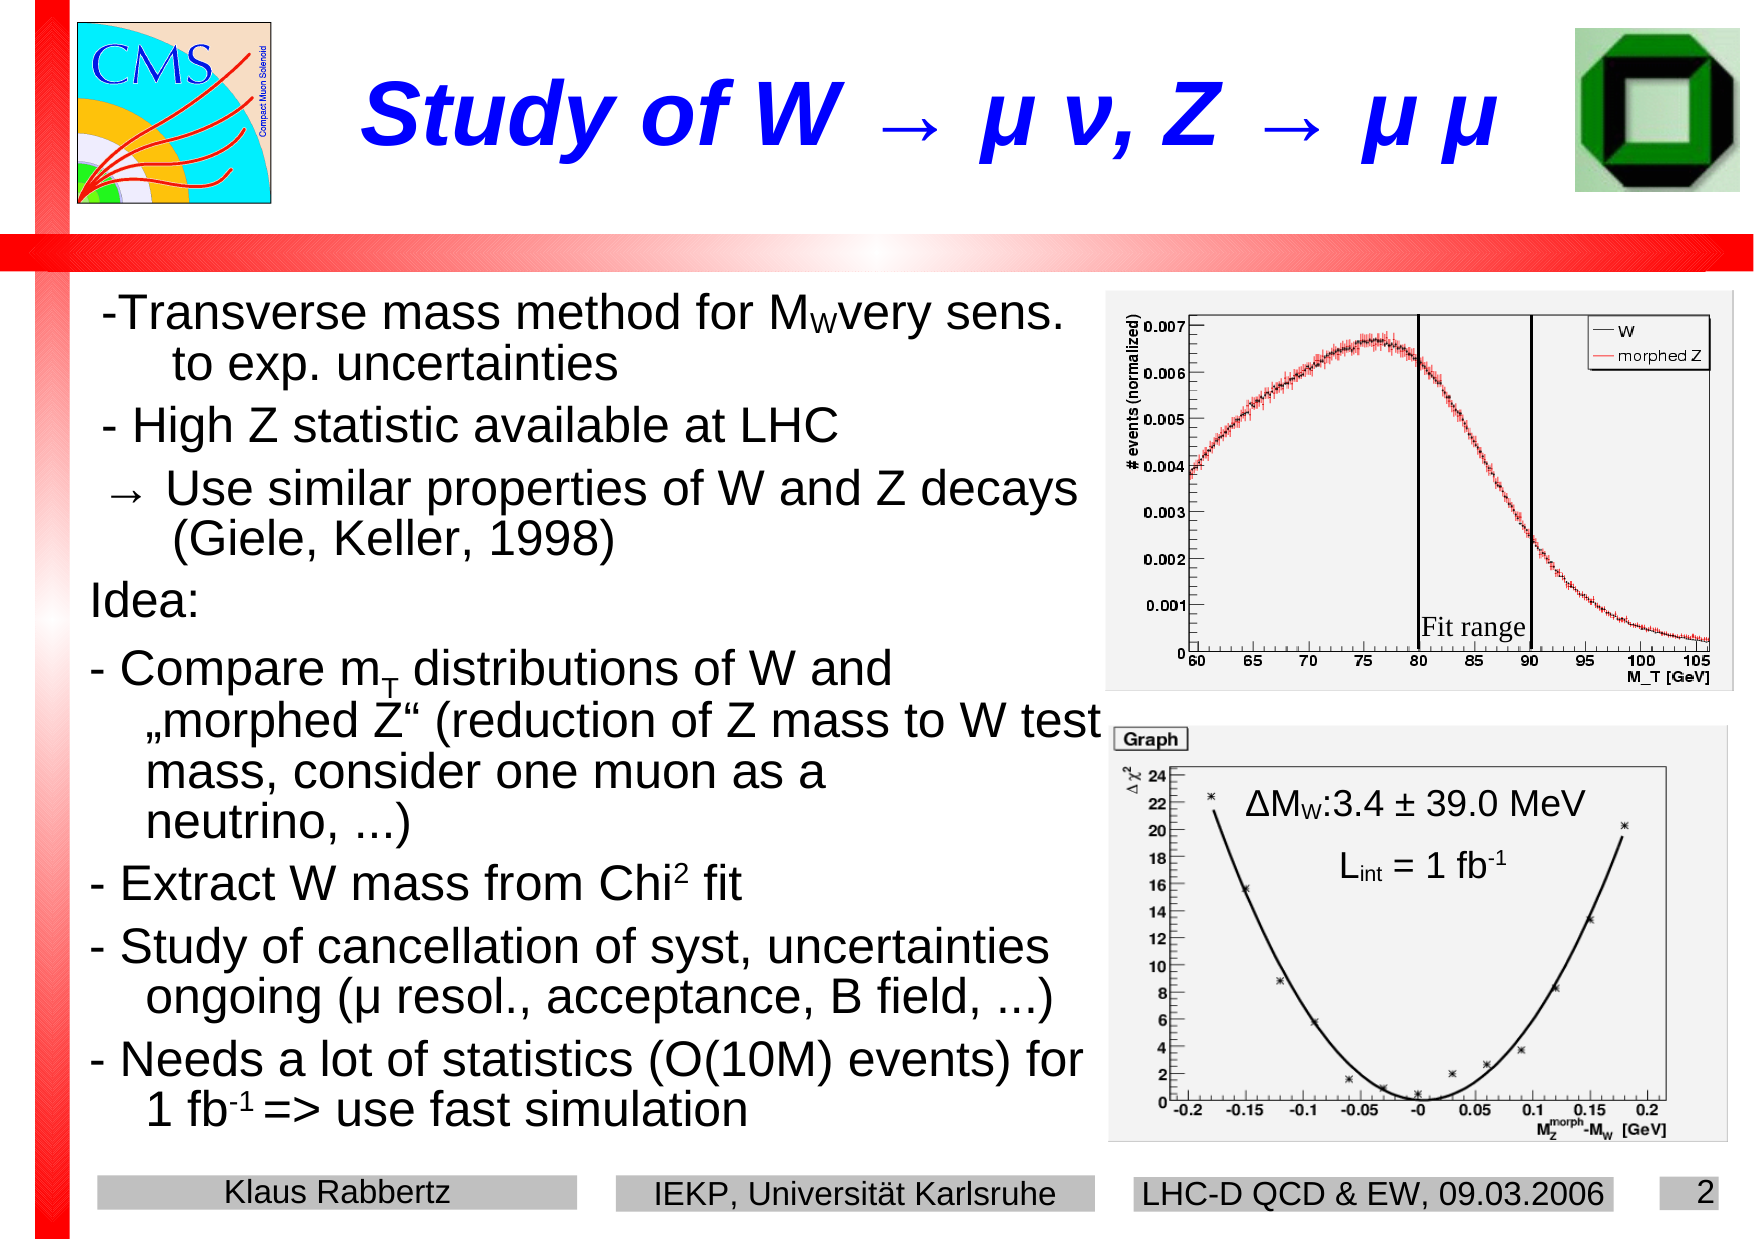

# Study of W → μ ν, Z → μ μ
-Transverse mass method for MWvery sens. to exp. uncertainties
- High Z statistic available at LHC
→ Use similar properties of W and Z decays (Giele, Keller, 1998)
Idea:
- Compare mT distributions of W and „morphed Z“ (reduction of Z mass to W test mass, consider one muon as a neutrino, ...)
- Extract W mass from Chi2 fit
- Study of cancellation of syst, uncertainties ongoing (μ resol., acceptance, B field, ...)
- Needs a lot of statistics (O(10M) events) for 1 fb-1 => use fast simulation
Fit range
ΔMW:3.4 ± 39.0 MeV
Lint = 1 fb-1